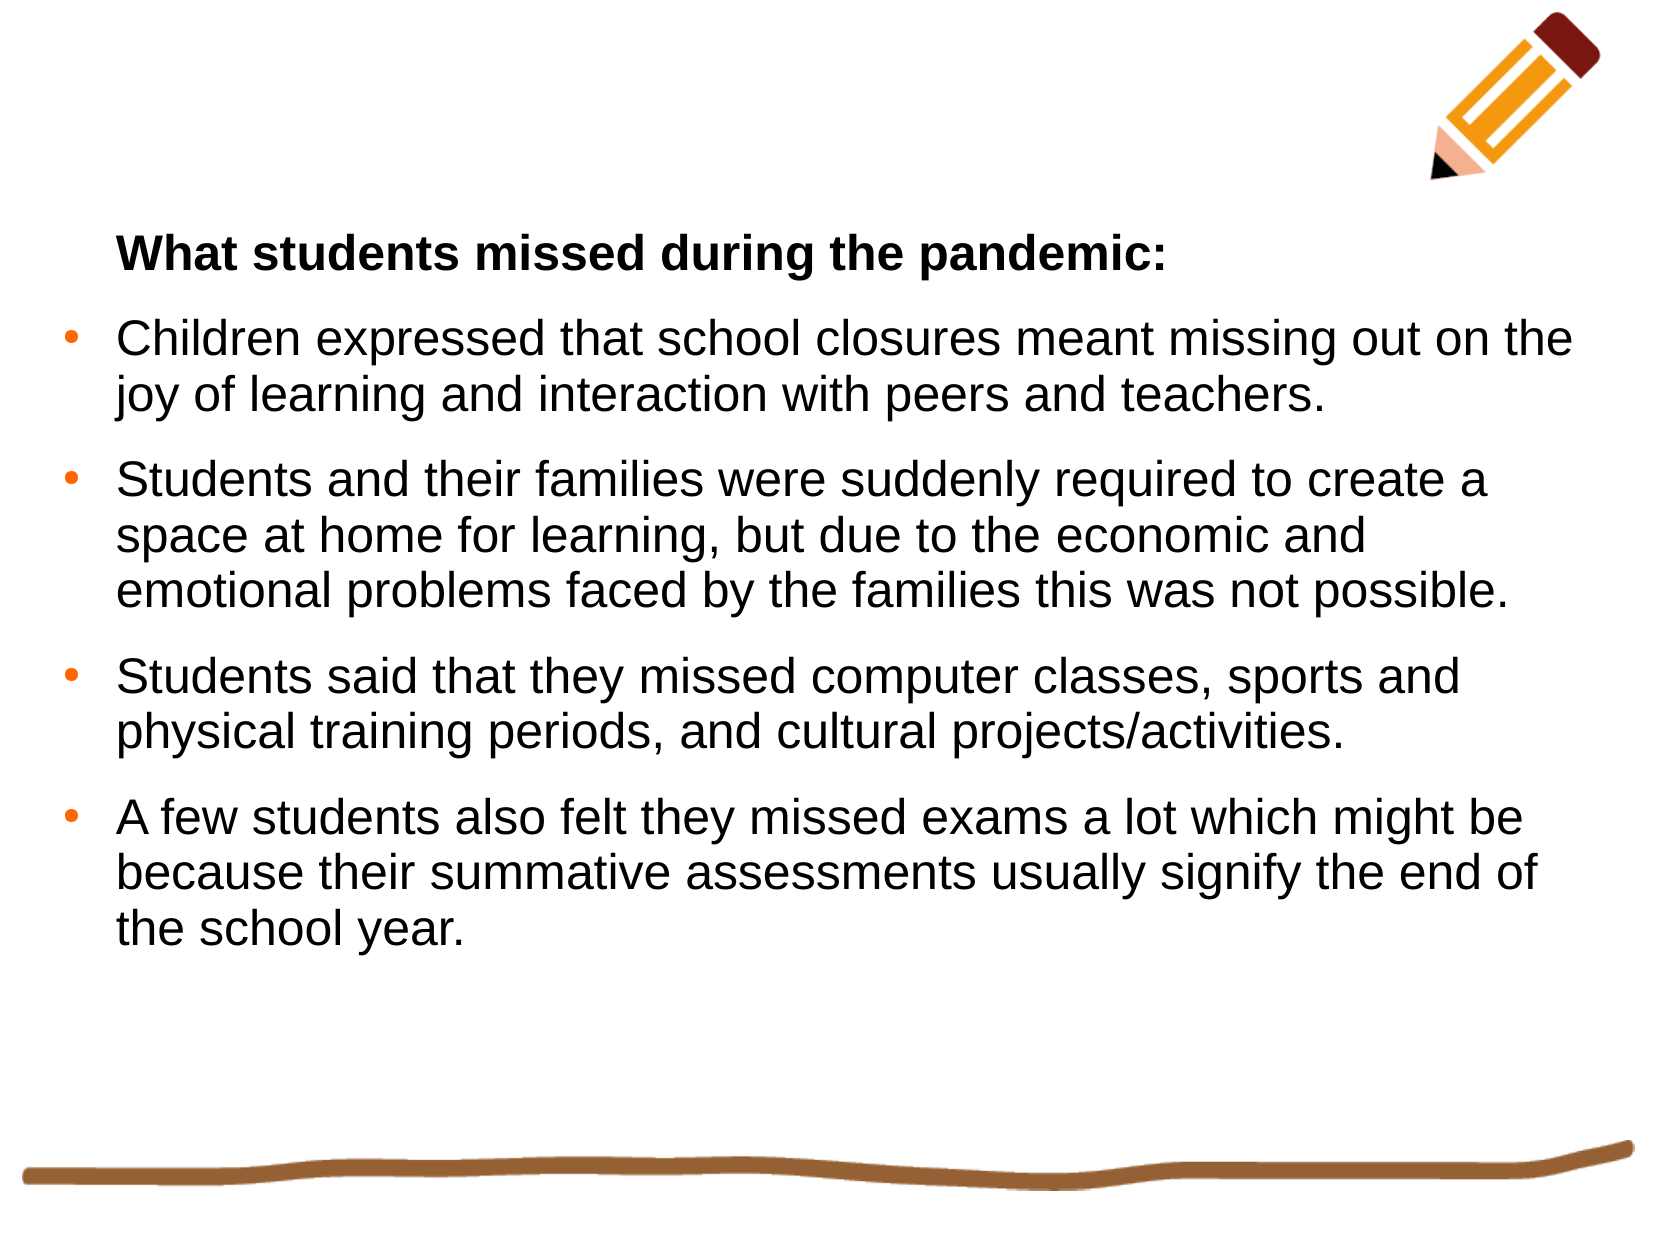

# What students missed during the pandemic:
Children expressed that school closures meant missing out on the joy of learning and interaction with peers and teachers.
Students and their families were suddenly required to create a space at home for learning, but due to the economic and emotional problems faced by the families this was not possible.
Students said that they missed computer classes, sports and physical training periods, and cultural projects/activities.
A few students also felt they missed exams a lot which might be because their summative assessments usually signify the end of the school year.